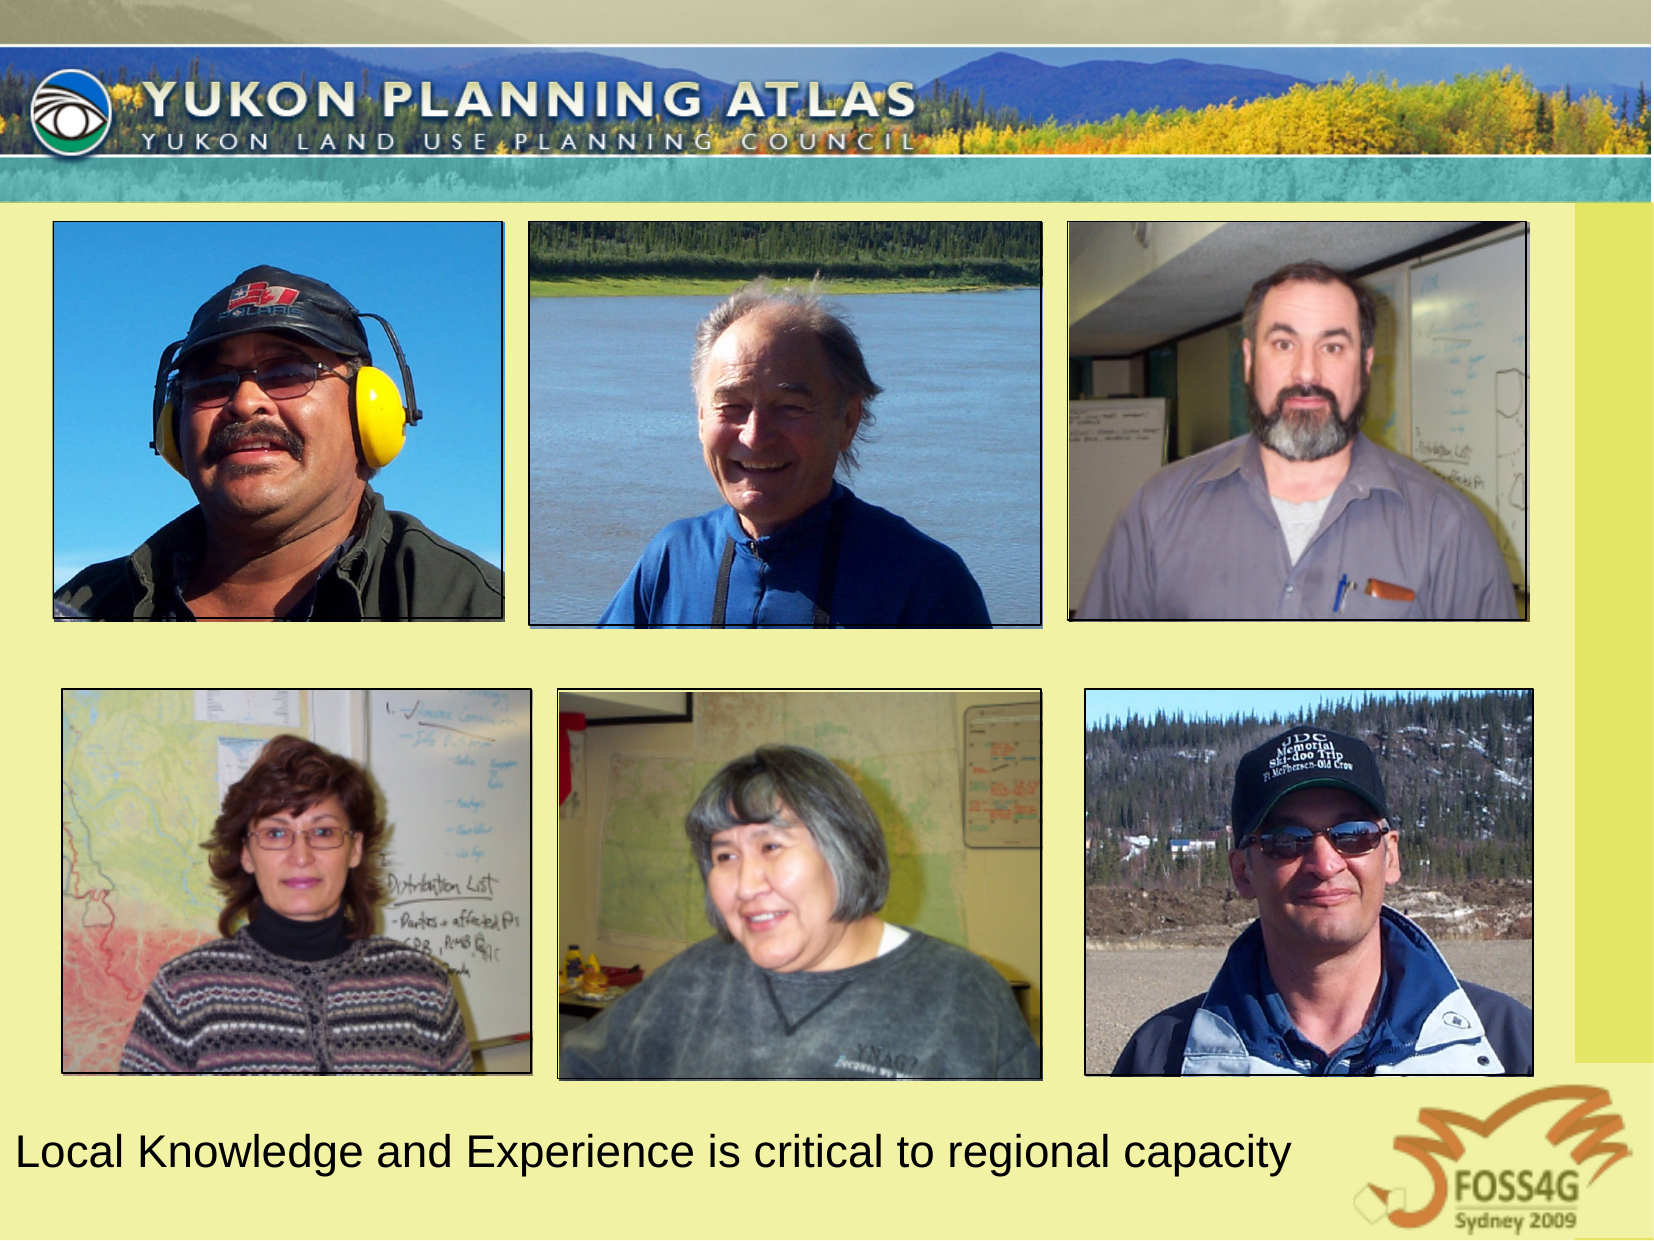

Local Knowledge and Experience is critical to regional capacity